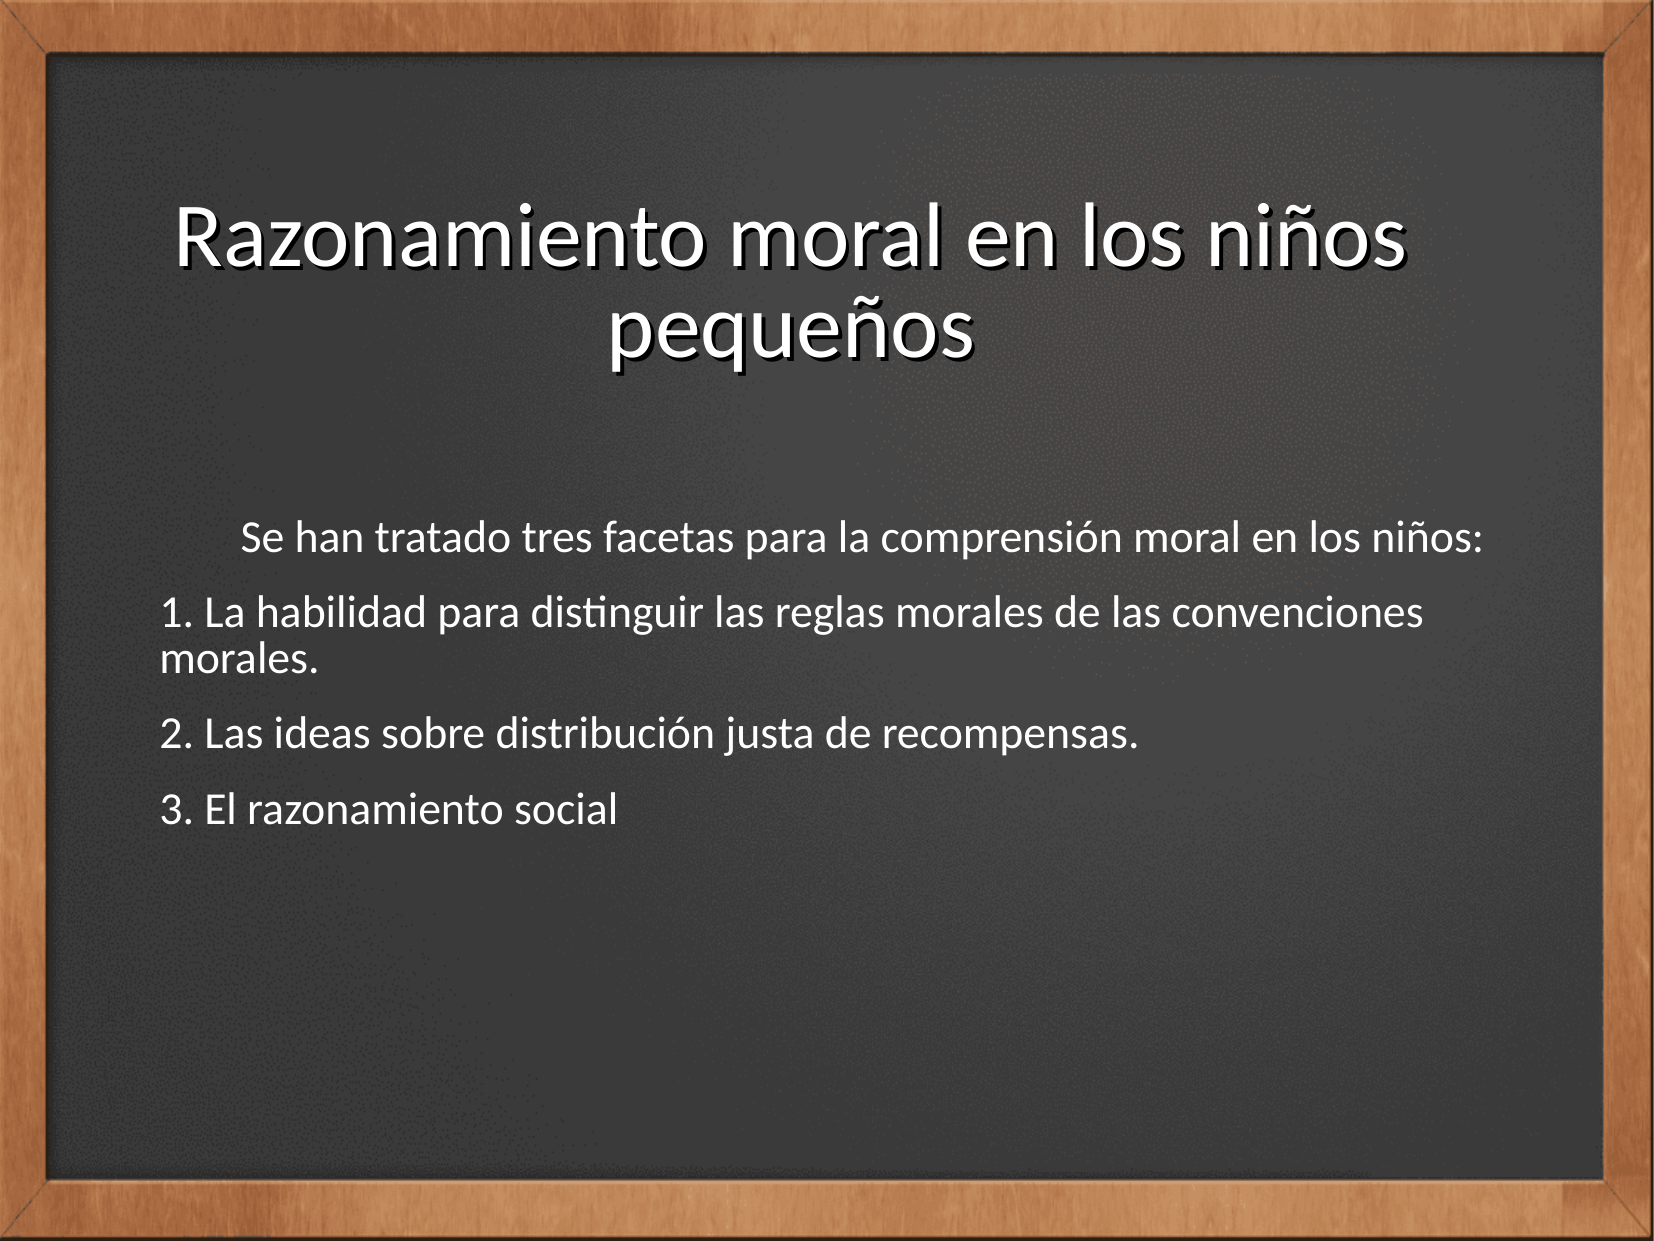

# Razonamiento moral en los niños pequeños
Se han tratado tres facetas para la comprensión moral en los niños:
1. La habilidad para distinguir las reglas morales de las convenciones morales.
2. Las ideas sobre distribución justa de recompensas.
3. El razonamiento social